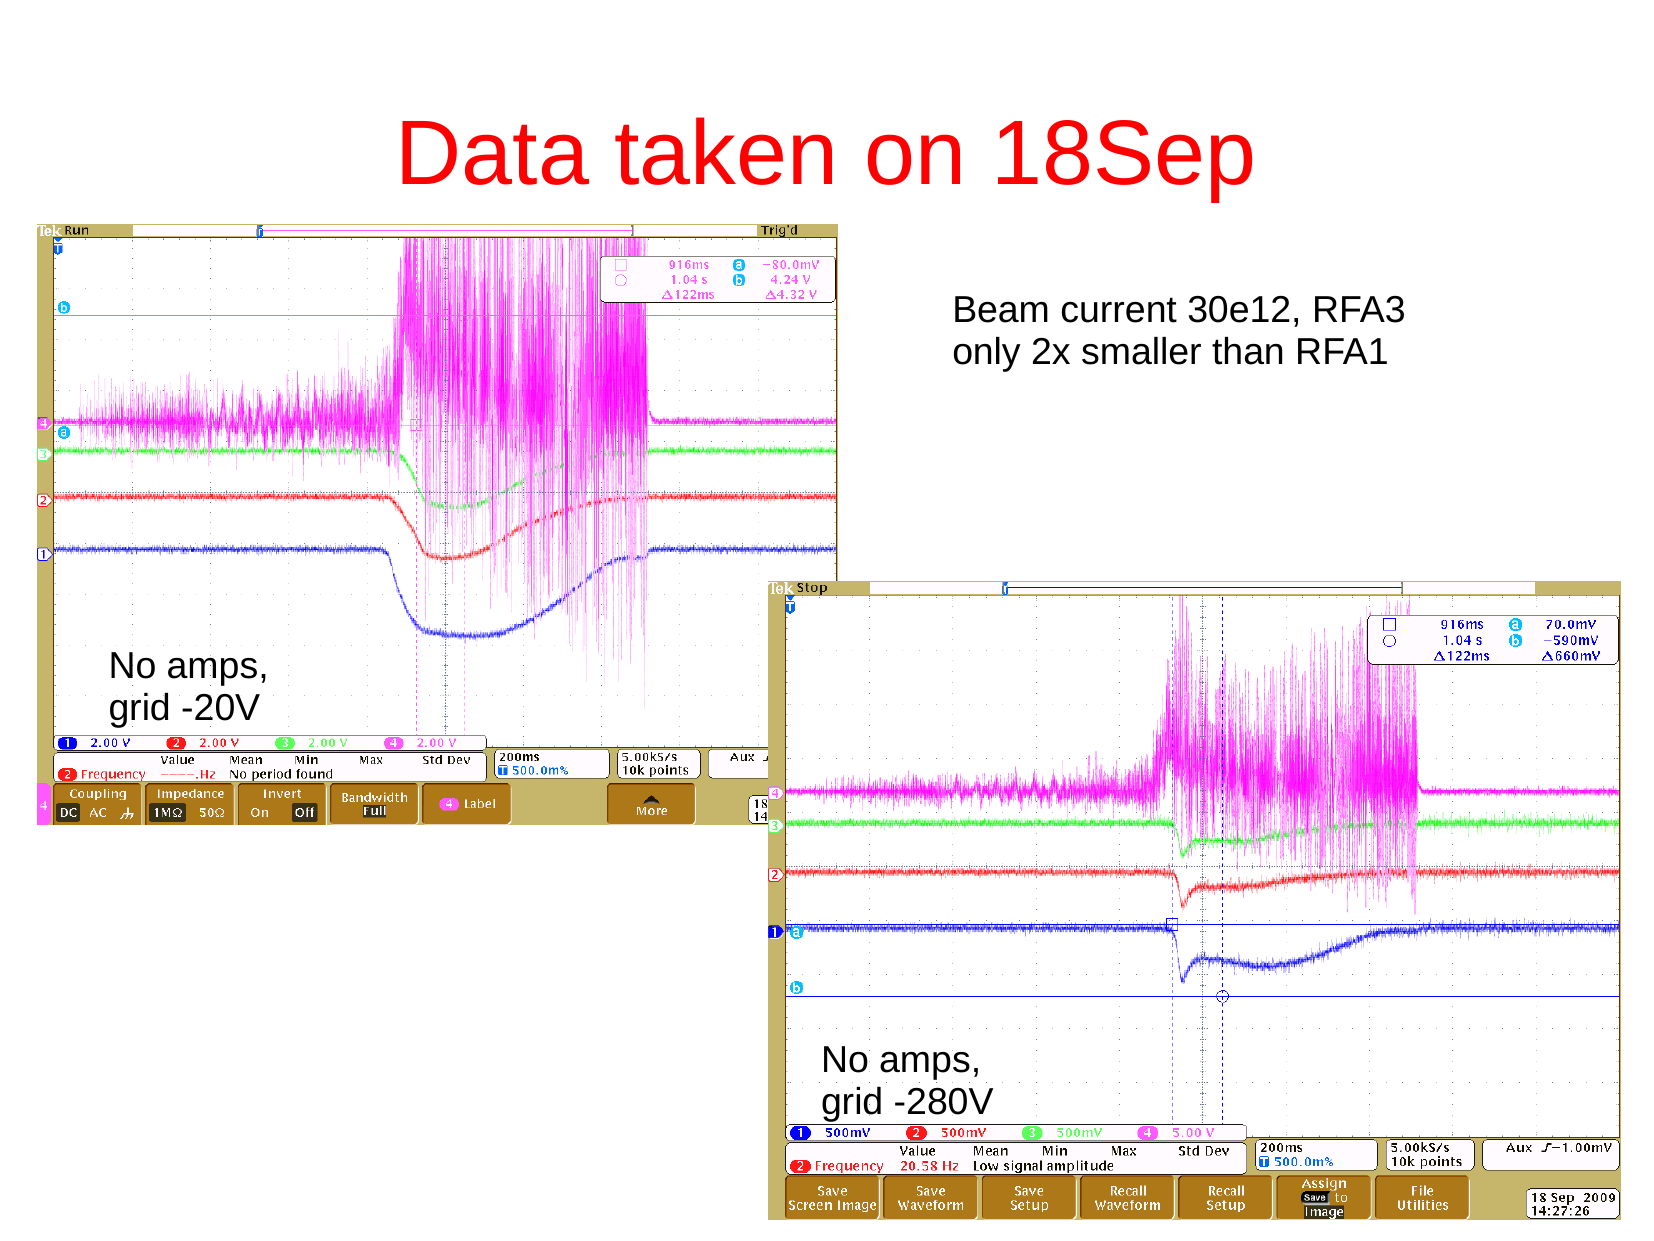

# Data taken on 18Sep
Beam current 30e12, RFA3 only 2x smaller than RFA1
No amps, grid -20V
No amps,
grid -280V